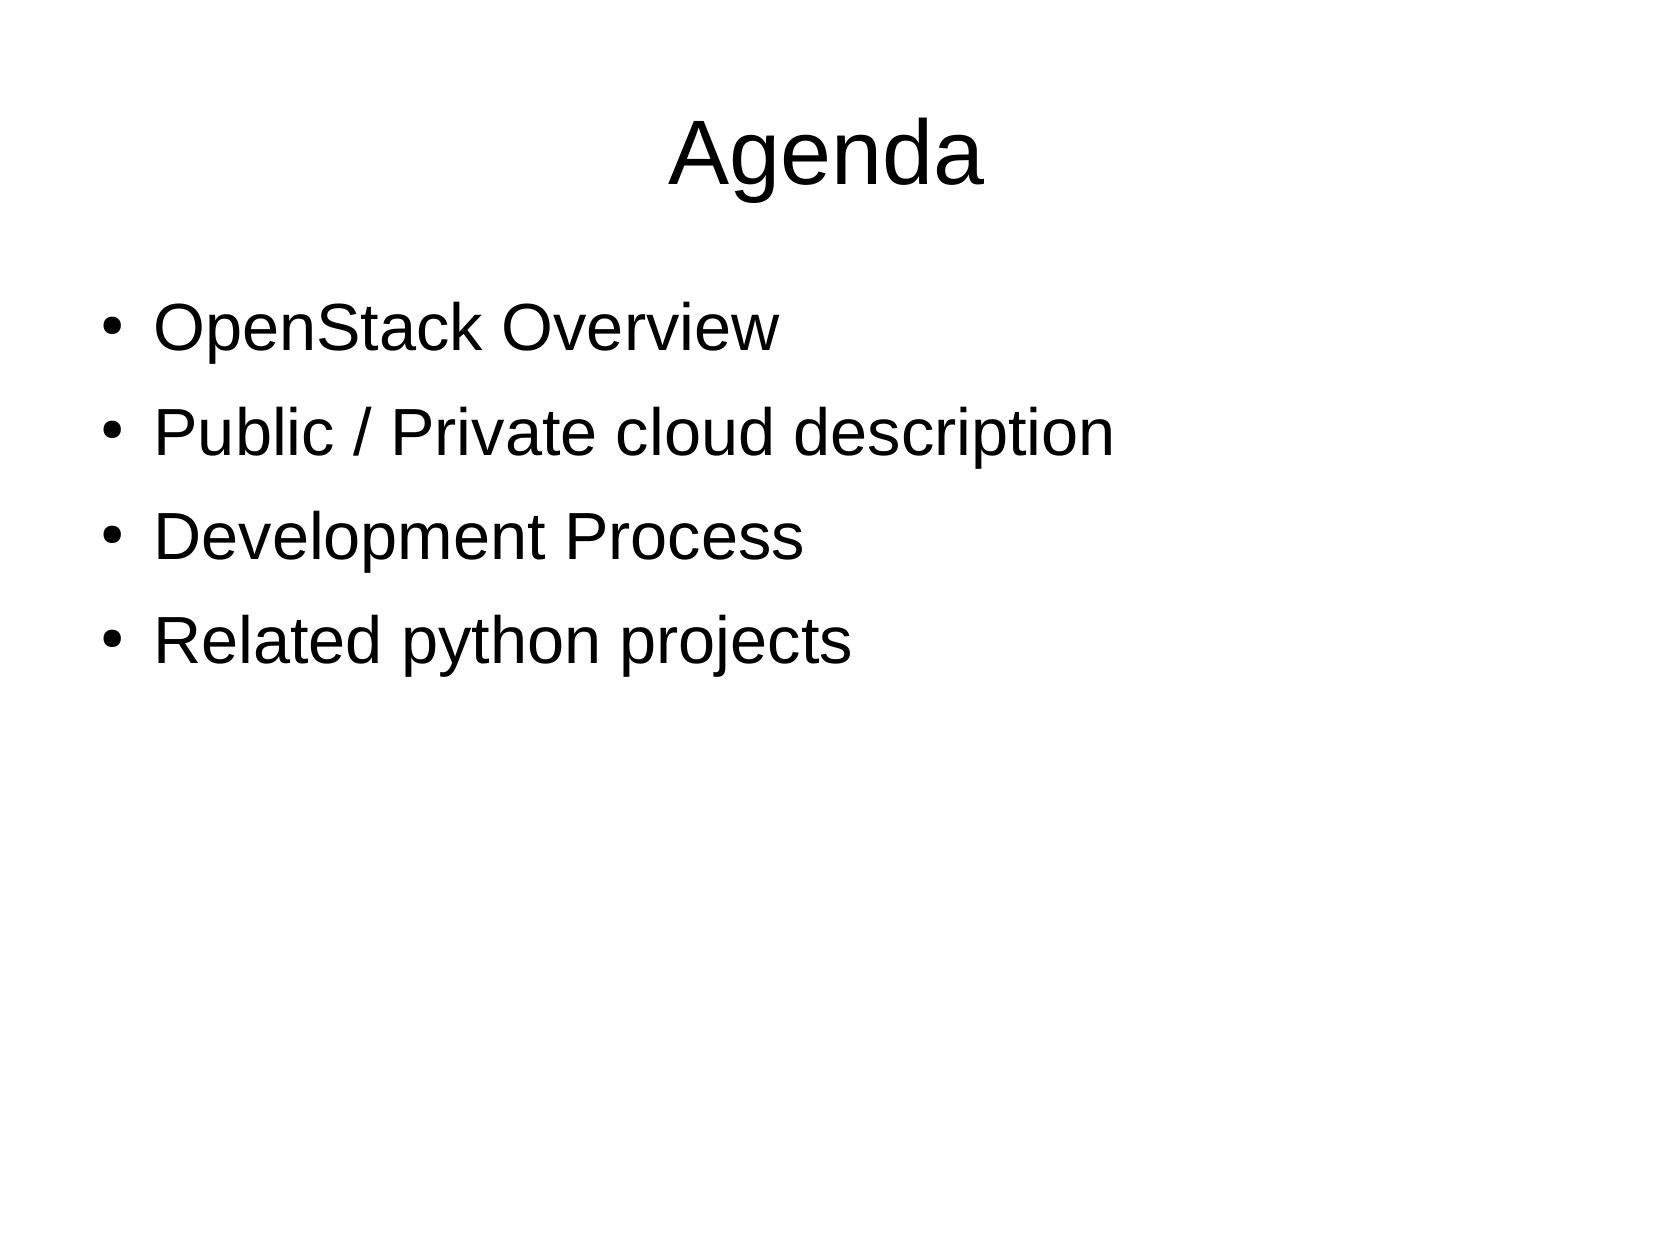

# Agenda
OpenStack Overview
Public / Private cloud description
Development Process
Related python projects